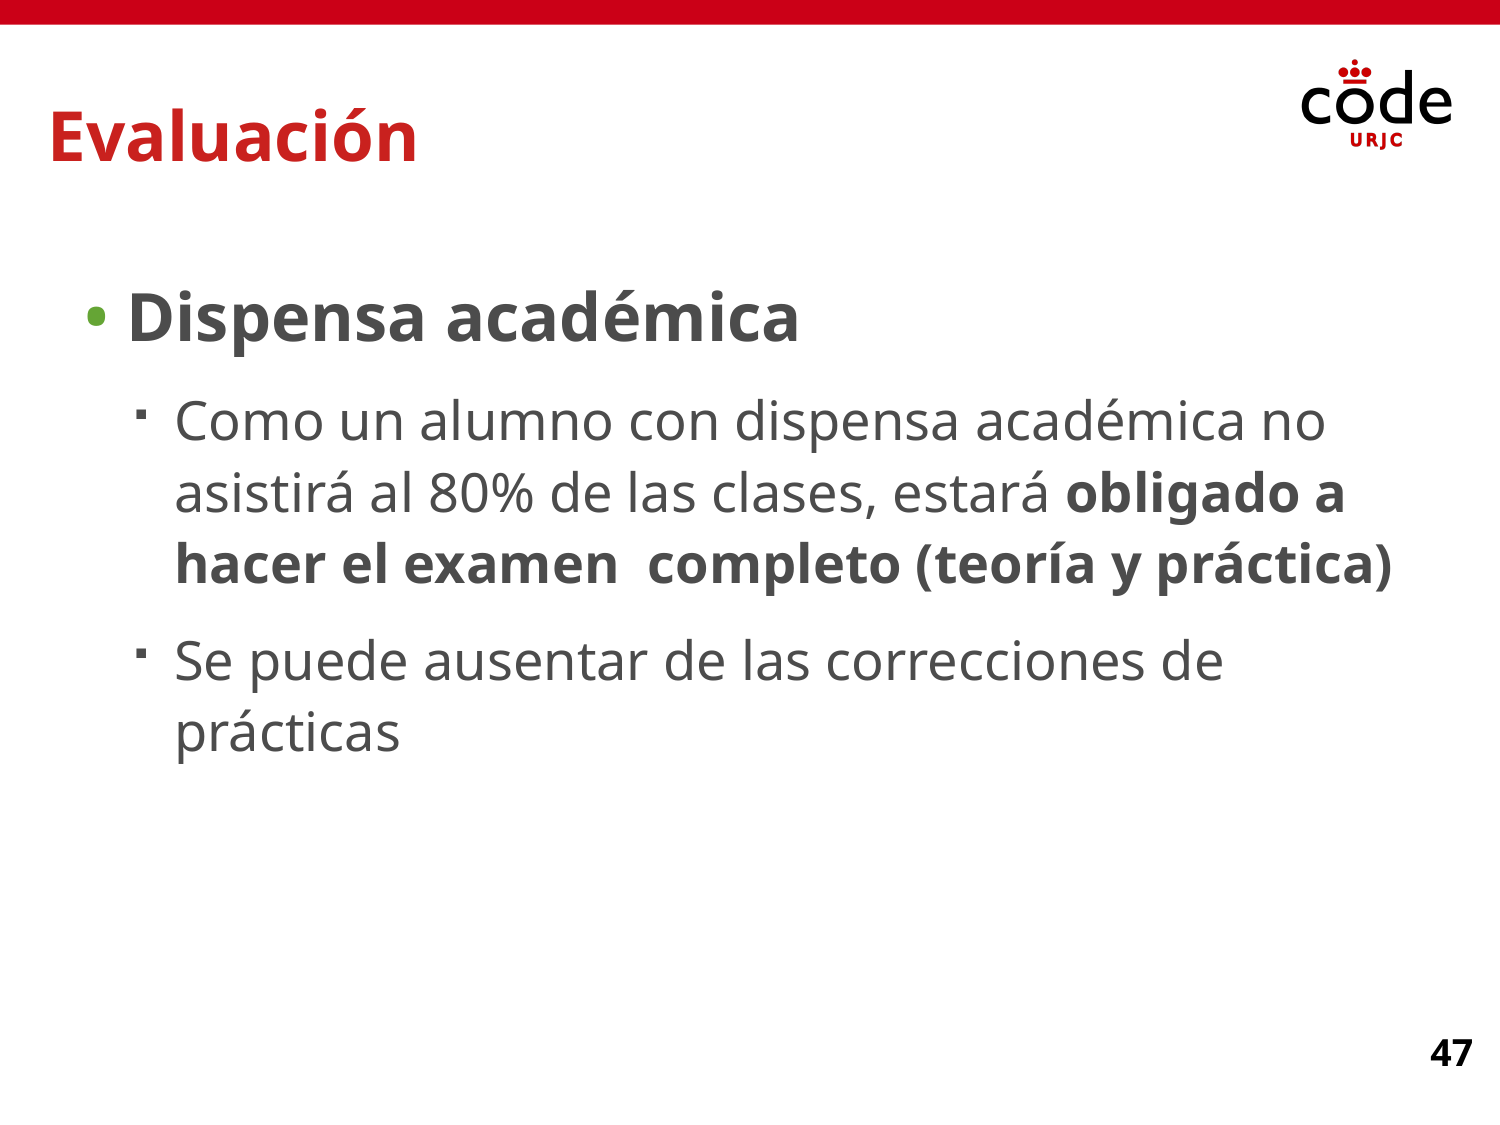

# Evaluación
Dispensa académica
Como un alumno con dispensa académica no asistirá al 80% de las clases, estará obligado a hacer el examen completo (teoría y práctica)
Se puede ausentar de las correcciones de prácticas
47